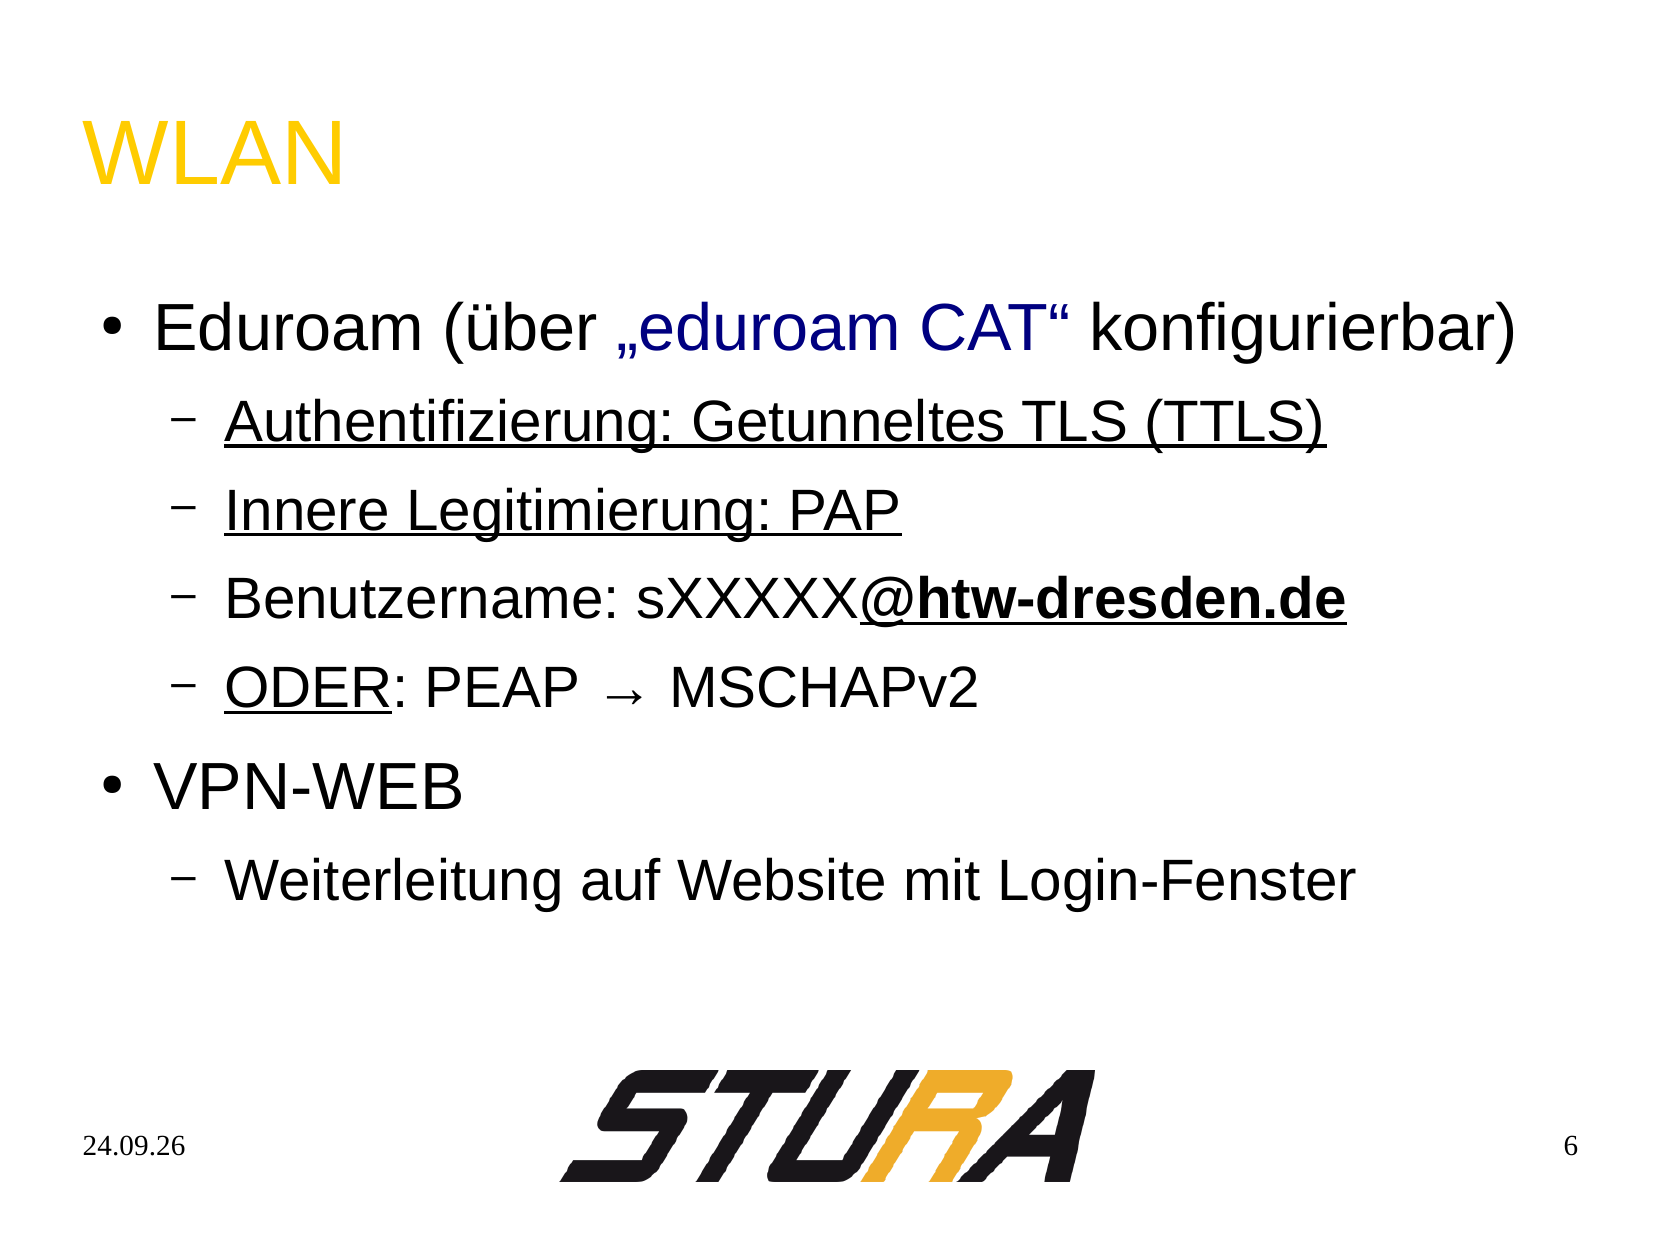

# WLAN
Eduroam (über „eduroam CAT“ konfigurierbar)
Authentifizierung: Getunneltes TLS (TTLS)
Innere Legitimierung: PAP
Benutzername: sXXXXX@htw-dresden.de
ODER: PEAP → MSCHAPv2
VPN-WEB
Weiterleitung auf Website mit Login-Fenster